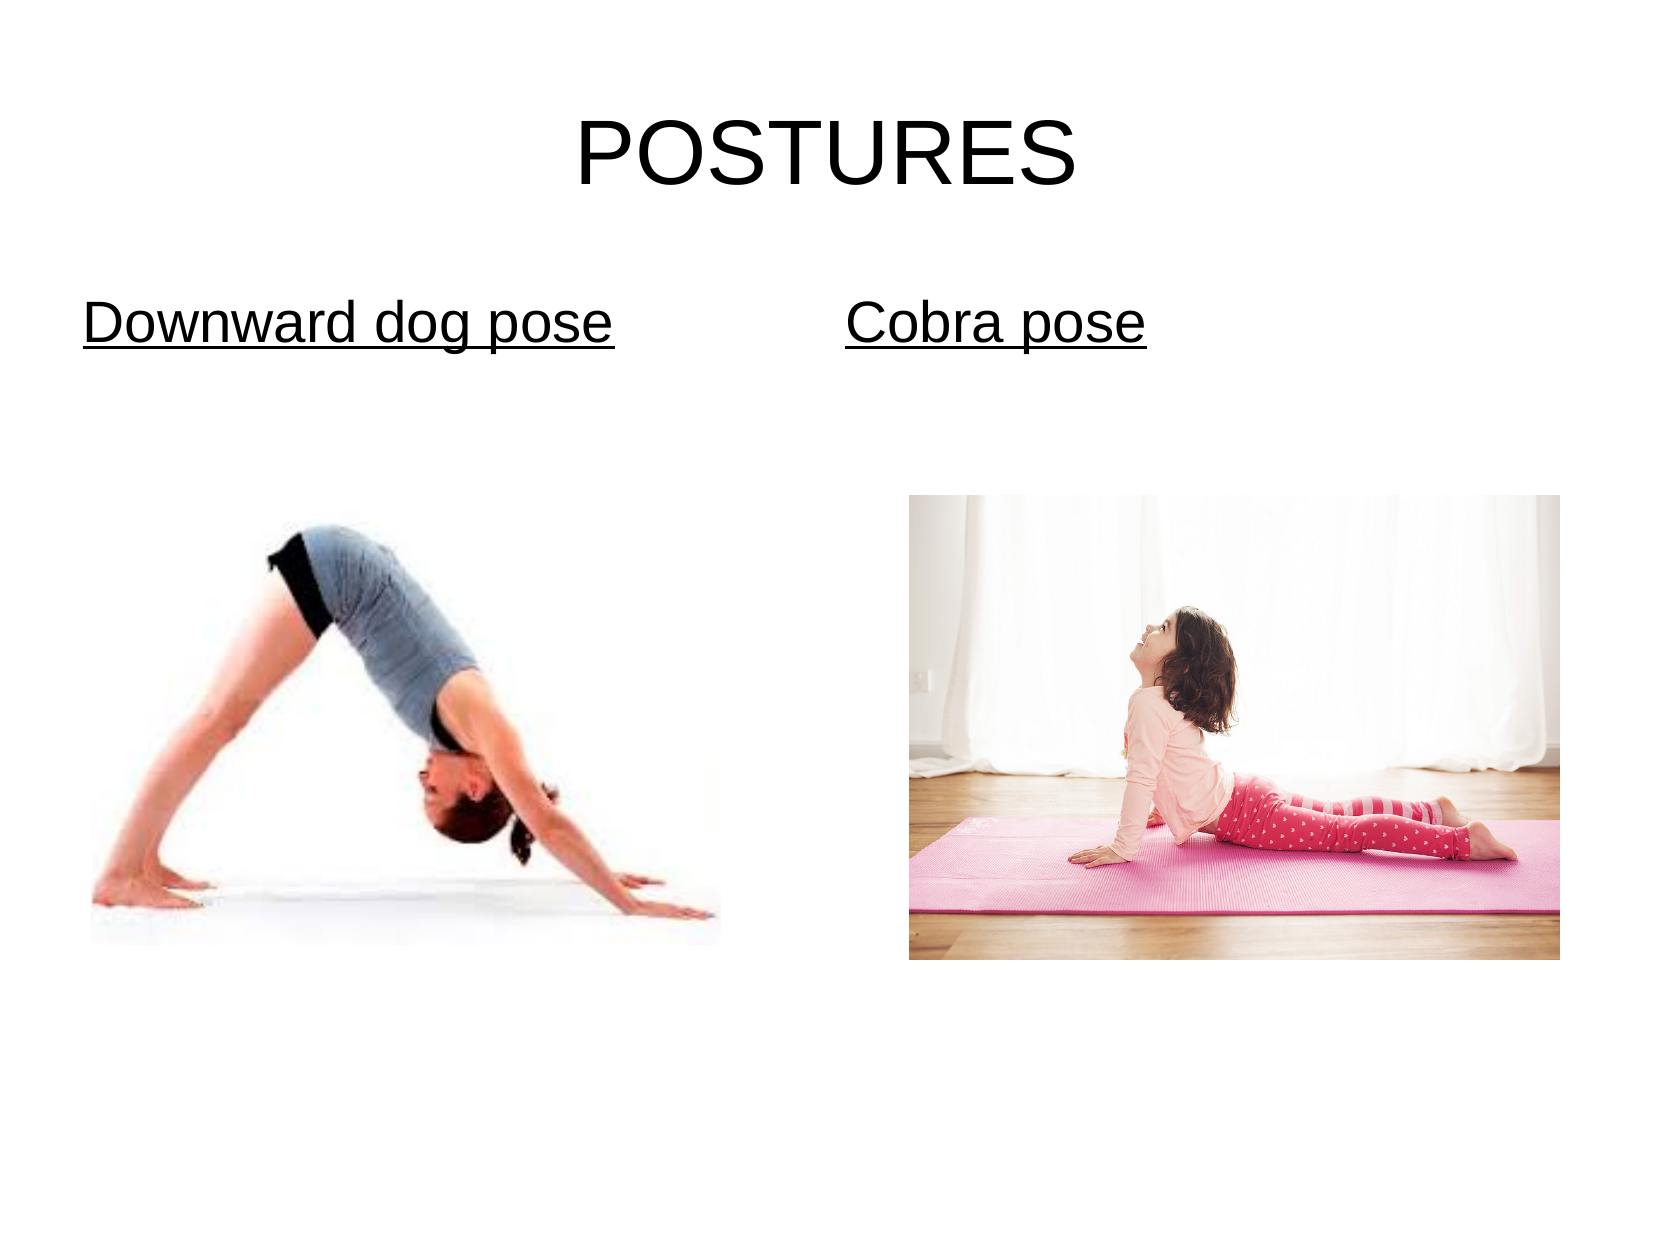

# POSTURES
Downward dog pose
Cobra pose